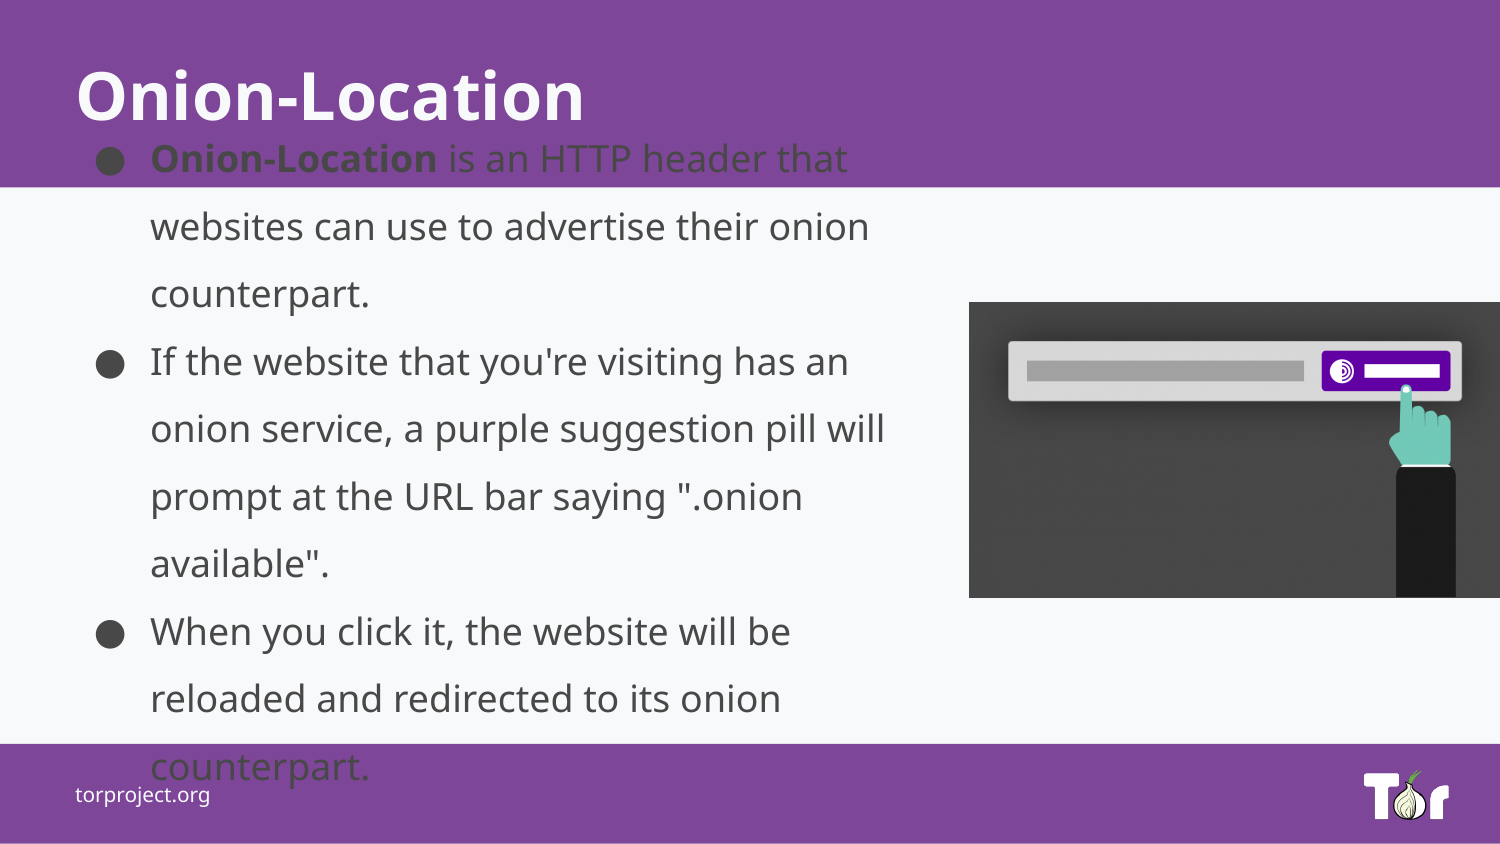

Onion-Location
# Onion-Location is an HTTP header that websites can use to advertise their onion counterpart.
If the website that you're visiting has an onion service, a purple suggestion pill will prompt at the URL bar saying ".onion available".
When you click it, the website will be reloaded and redirected to its onion counterpart.